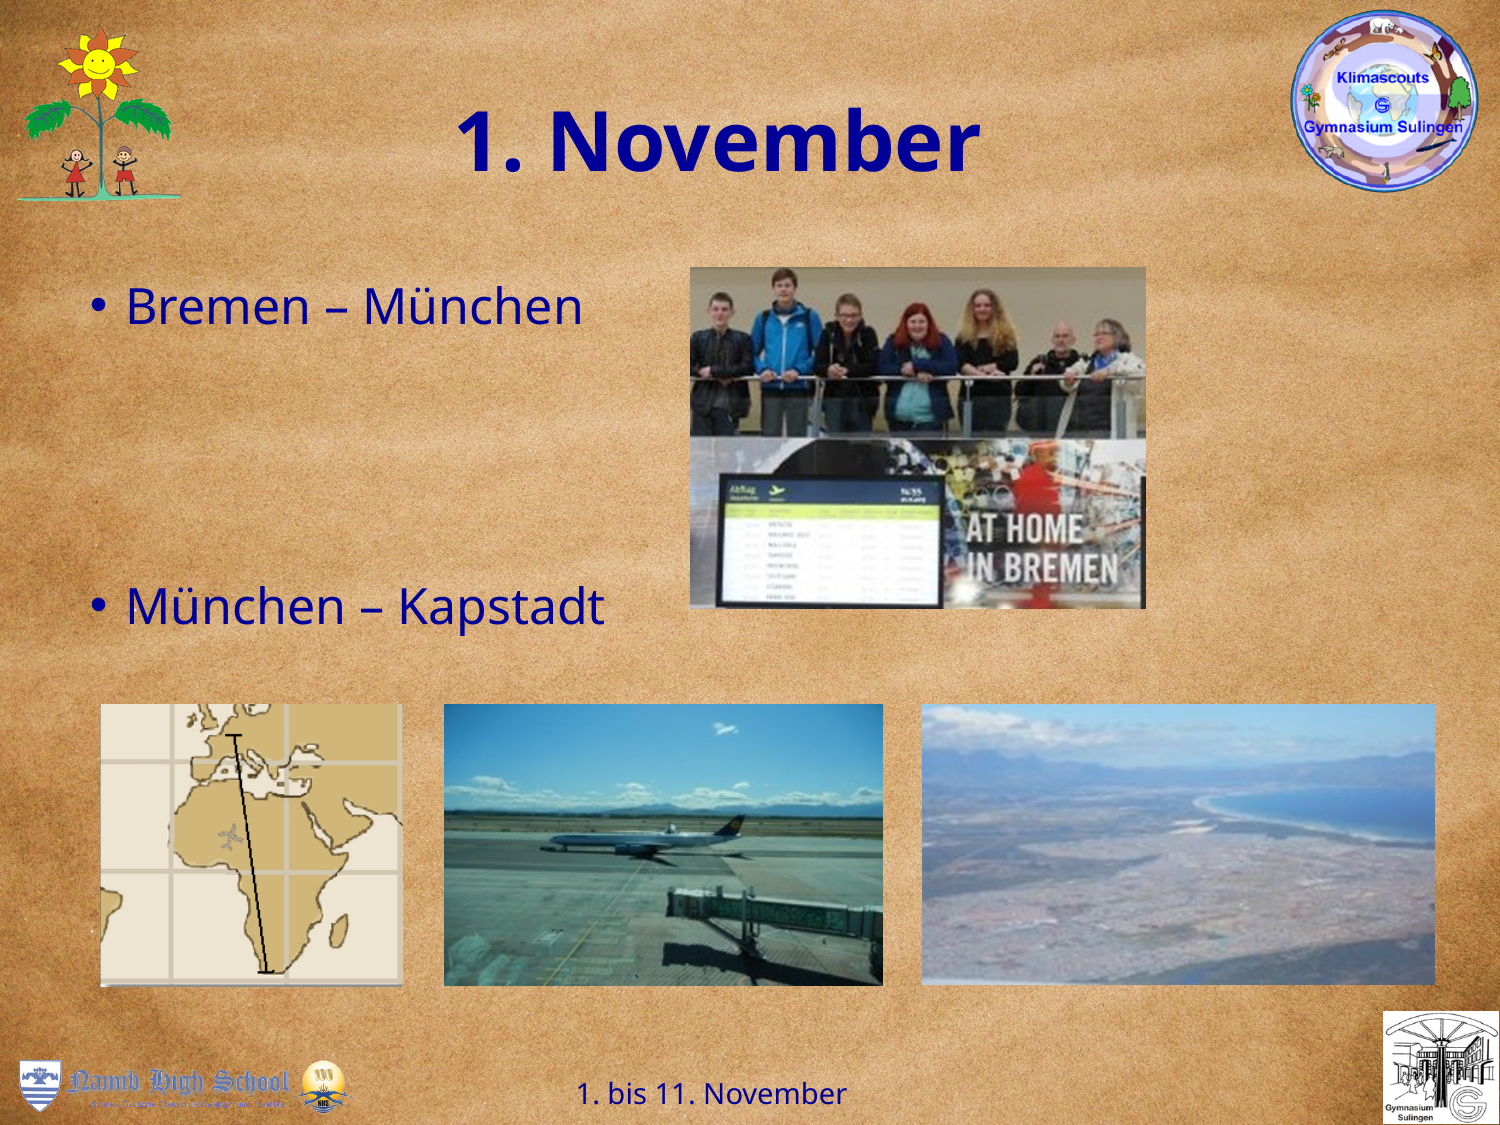

1. November
Bremen – München
München – Kapstadt